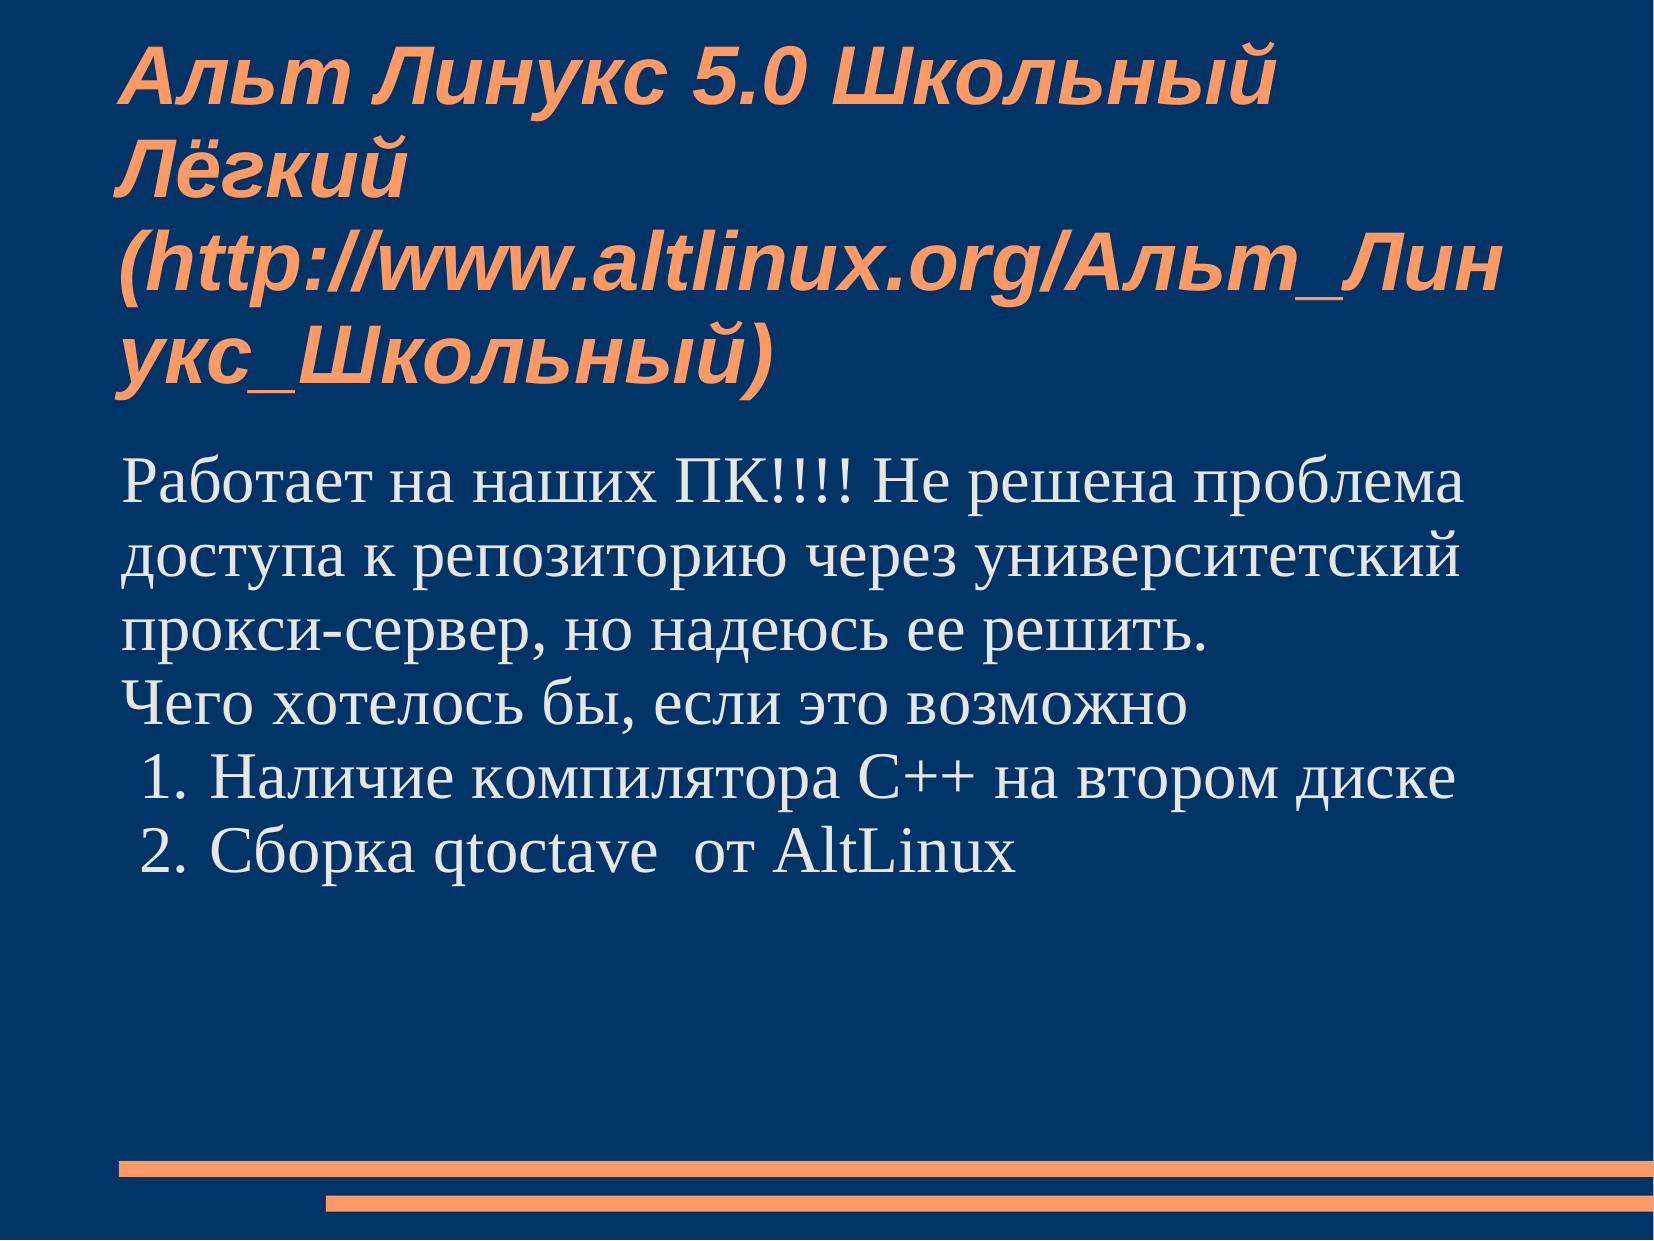

# Альт Линукс 5.0 Школьный Лёгкий (http://www.altlinux.org/Альт_Линукс_Школьный)
Работает на наших ПК!!!! Не решена проблема доступа к репозиторию через университетский прокси-сервер, но надеюсь ее решить.
Чего хотелось бы, если это возможно
 Наличие компилятора C++ на втором диске
 Сборка qtoctave от AltLinux